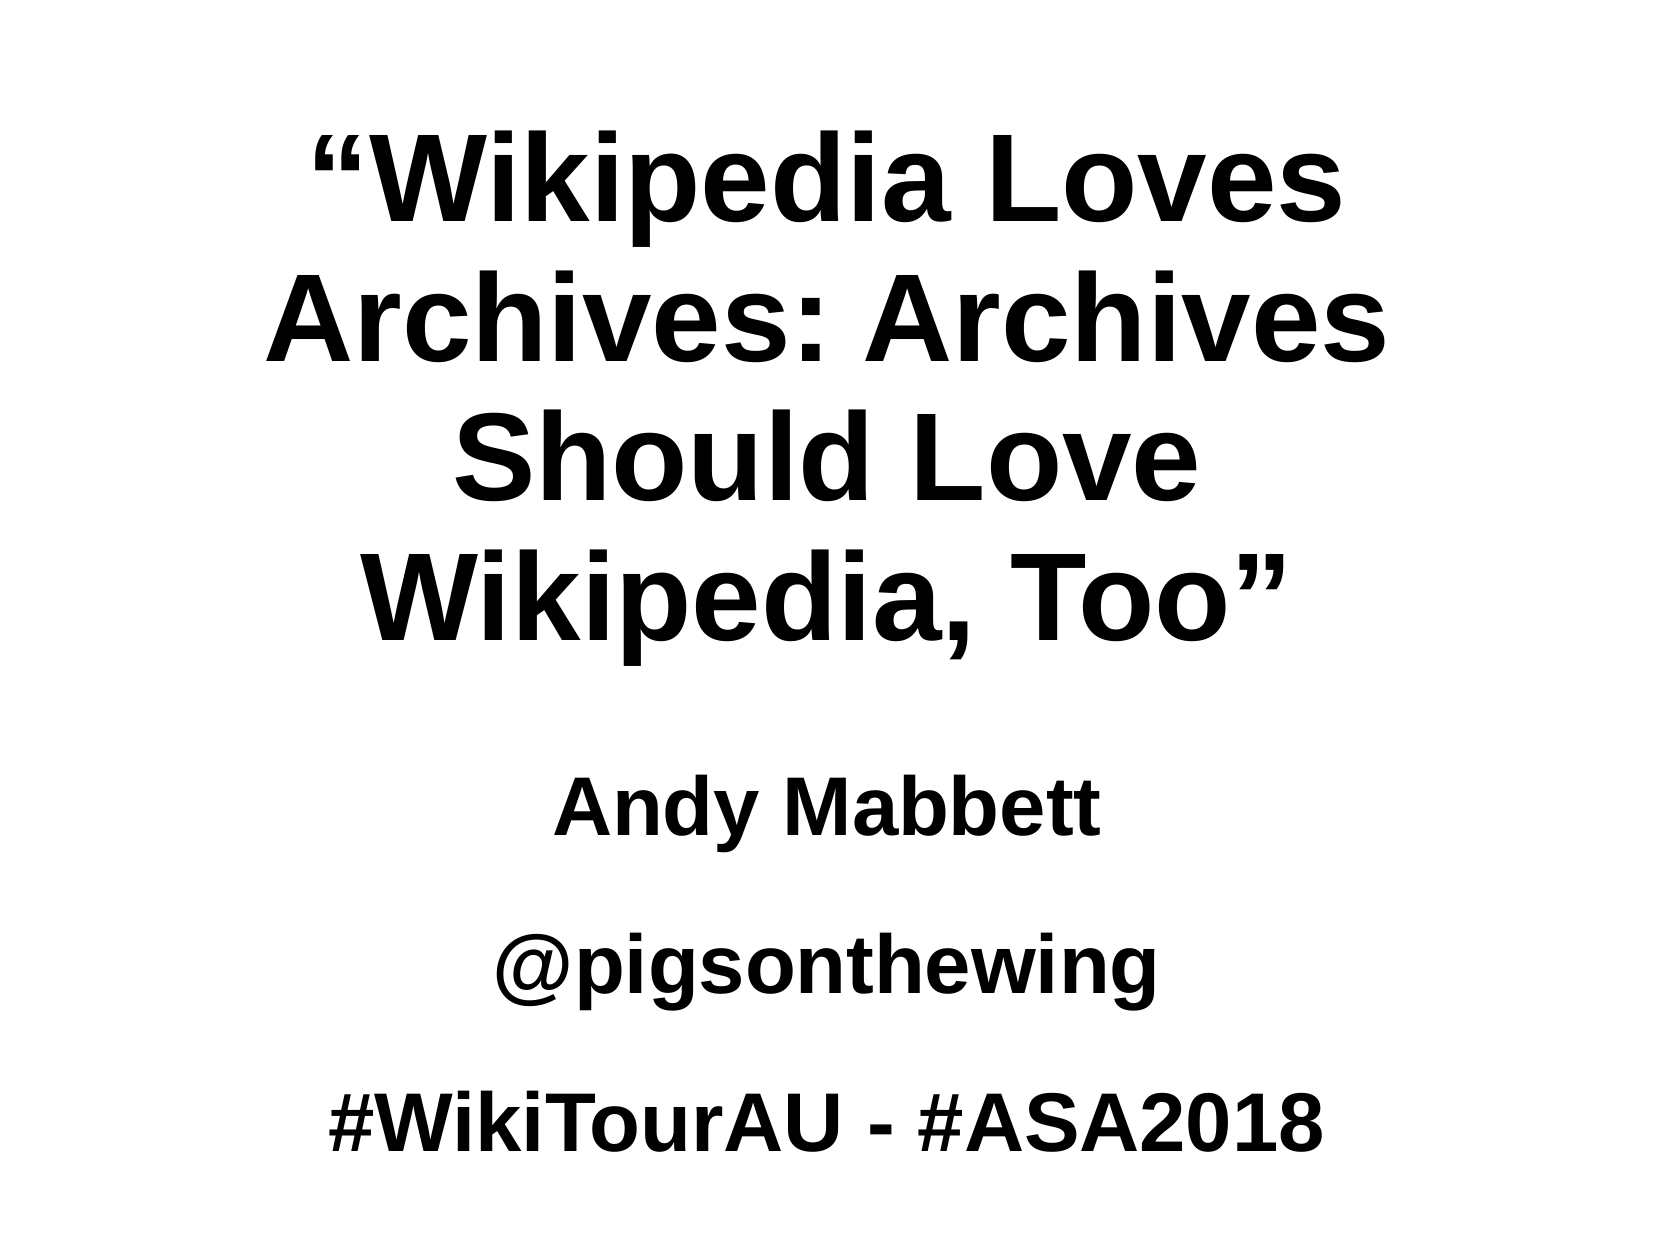

# “Wikipedia Loves Archives: Archives Should Love Wikipedia, Too”
Andy Mabbett
@pigsonthewing
#WikiTourAU - #ASA2018